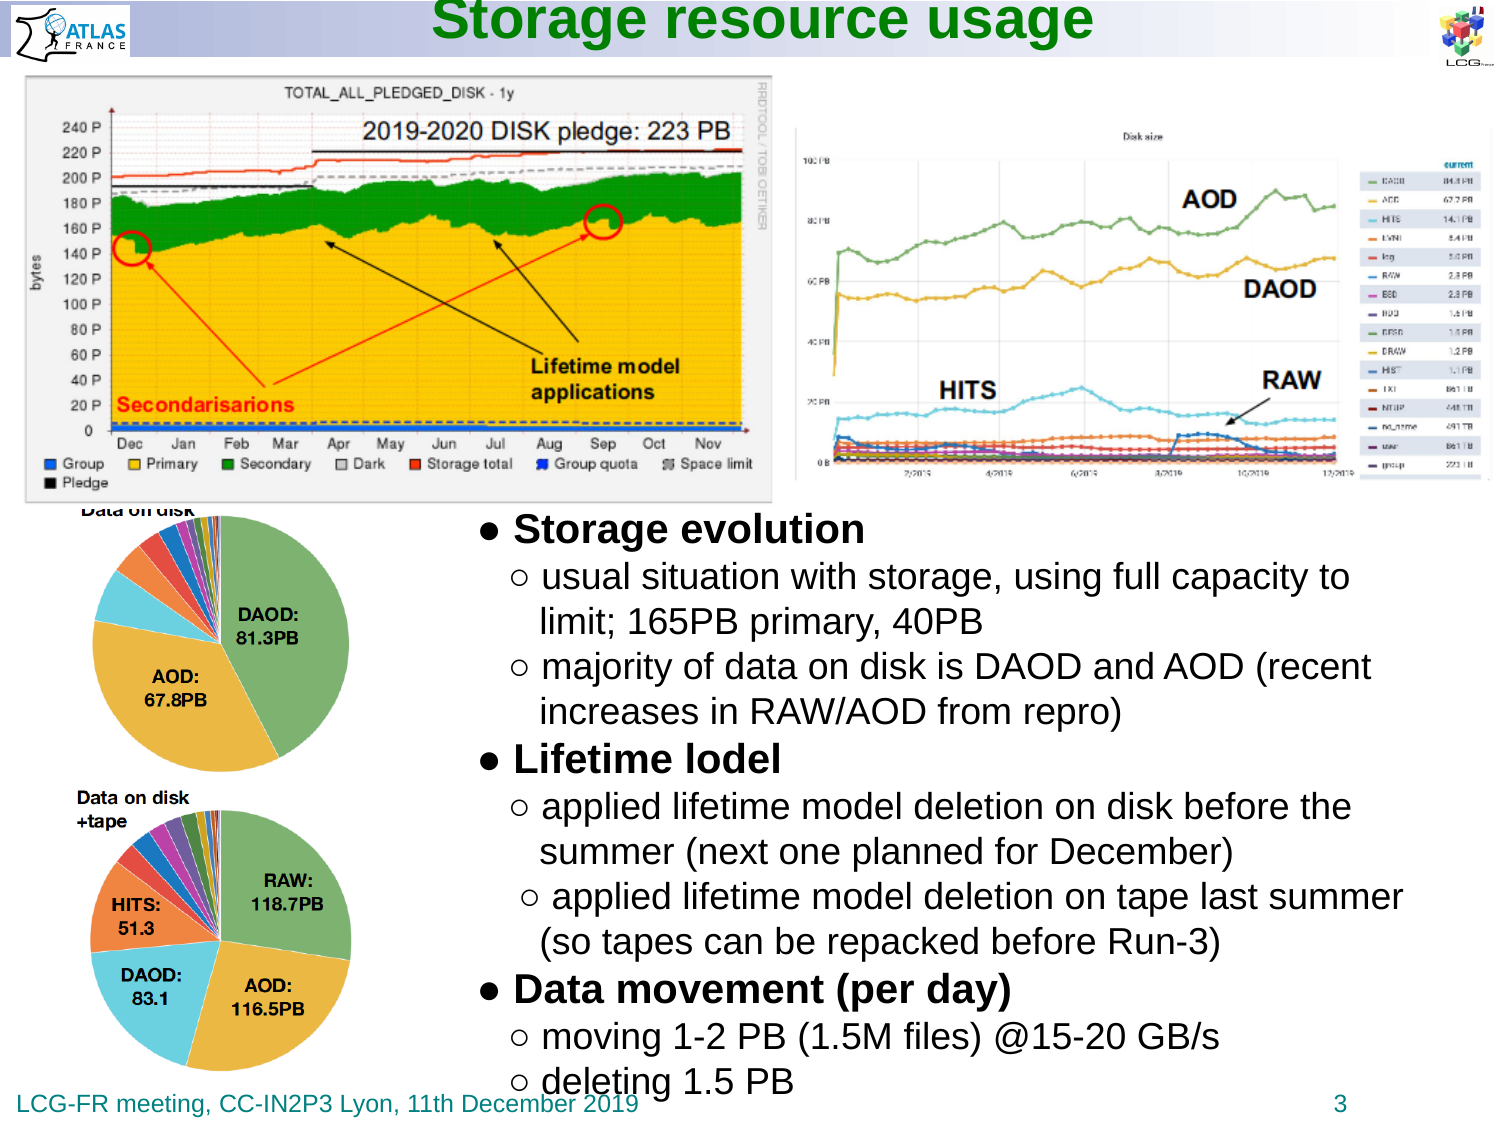

Storage resource usage
● Storage evolution
 ○ usual situation with storage, using full capacity to
 limit; 165PB primary, 40PB
 ○ majority of data on disk is DAOD and AOD (recent
 increases in RAW/AOD from repro)
● Lifetime lodel
 ○ applied lifetime model deletion on disk before the
 summer (next one planned for December)
 ○ applied lifetime model deletion on tape last summer
 (so tapes can be repacked before Run-3)
● Data movement (per day)
 ○ moving 1-2 PB (1.5M files) @15-20 GB/s
 ○ deleting 1.5 PB